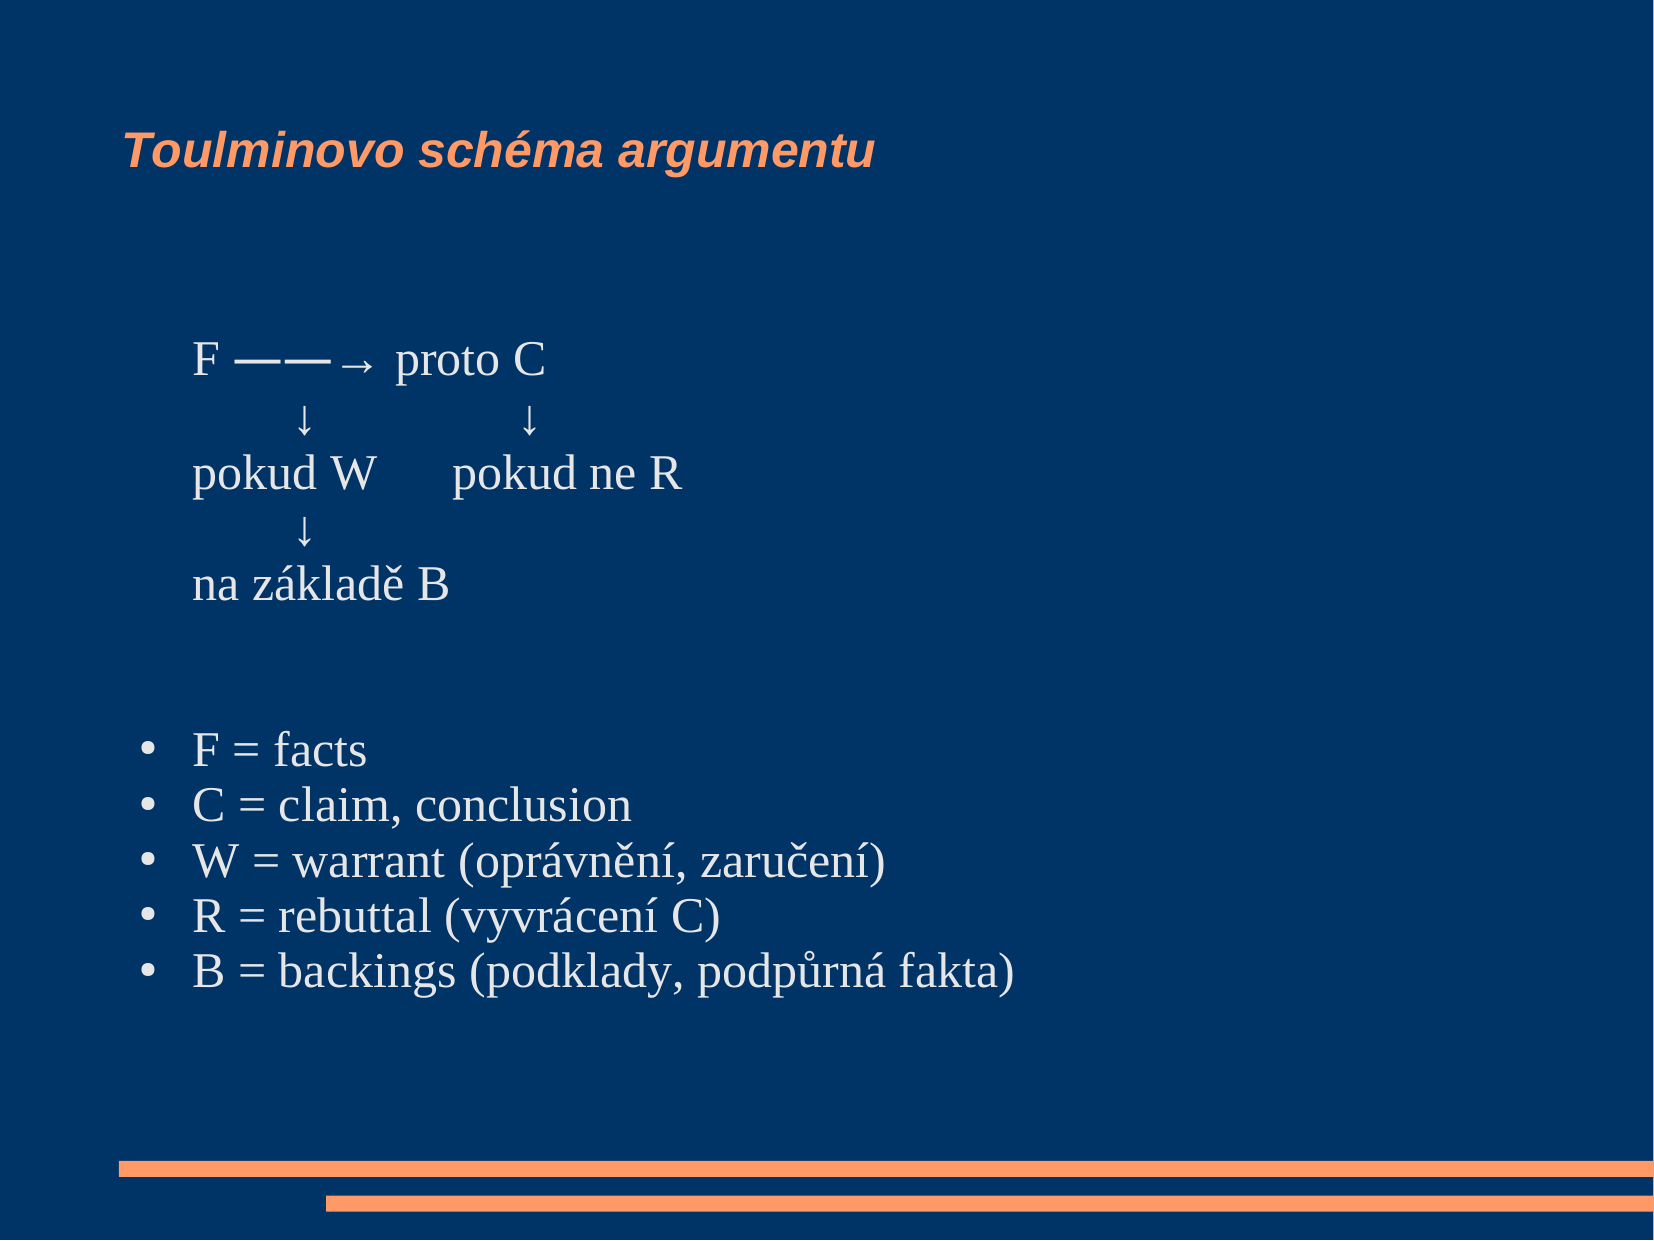

# Toulminovo schéma argumentu
F ——→ proto C
 ↓ ↓
pokud W pokud ne R
 ↓
na základě B
F = facts
C = claim, conclusion
W = warrant (oprávnění, zaručení)
R = rebuttal (vyvrácení C)
B = backings (podklady, podpůrná fakta)